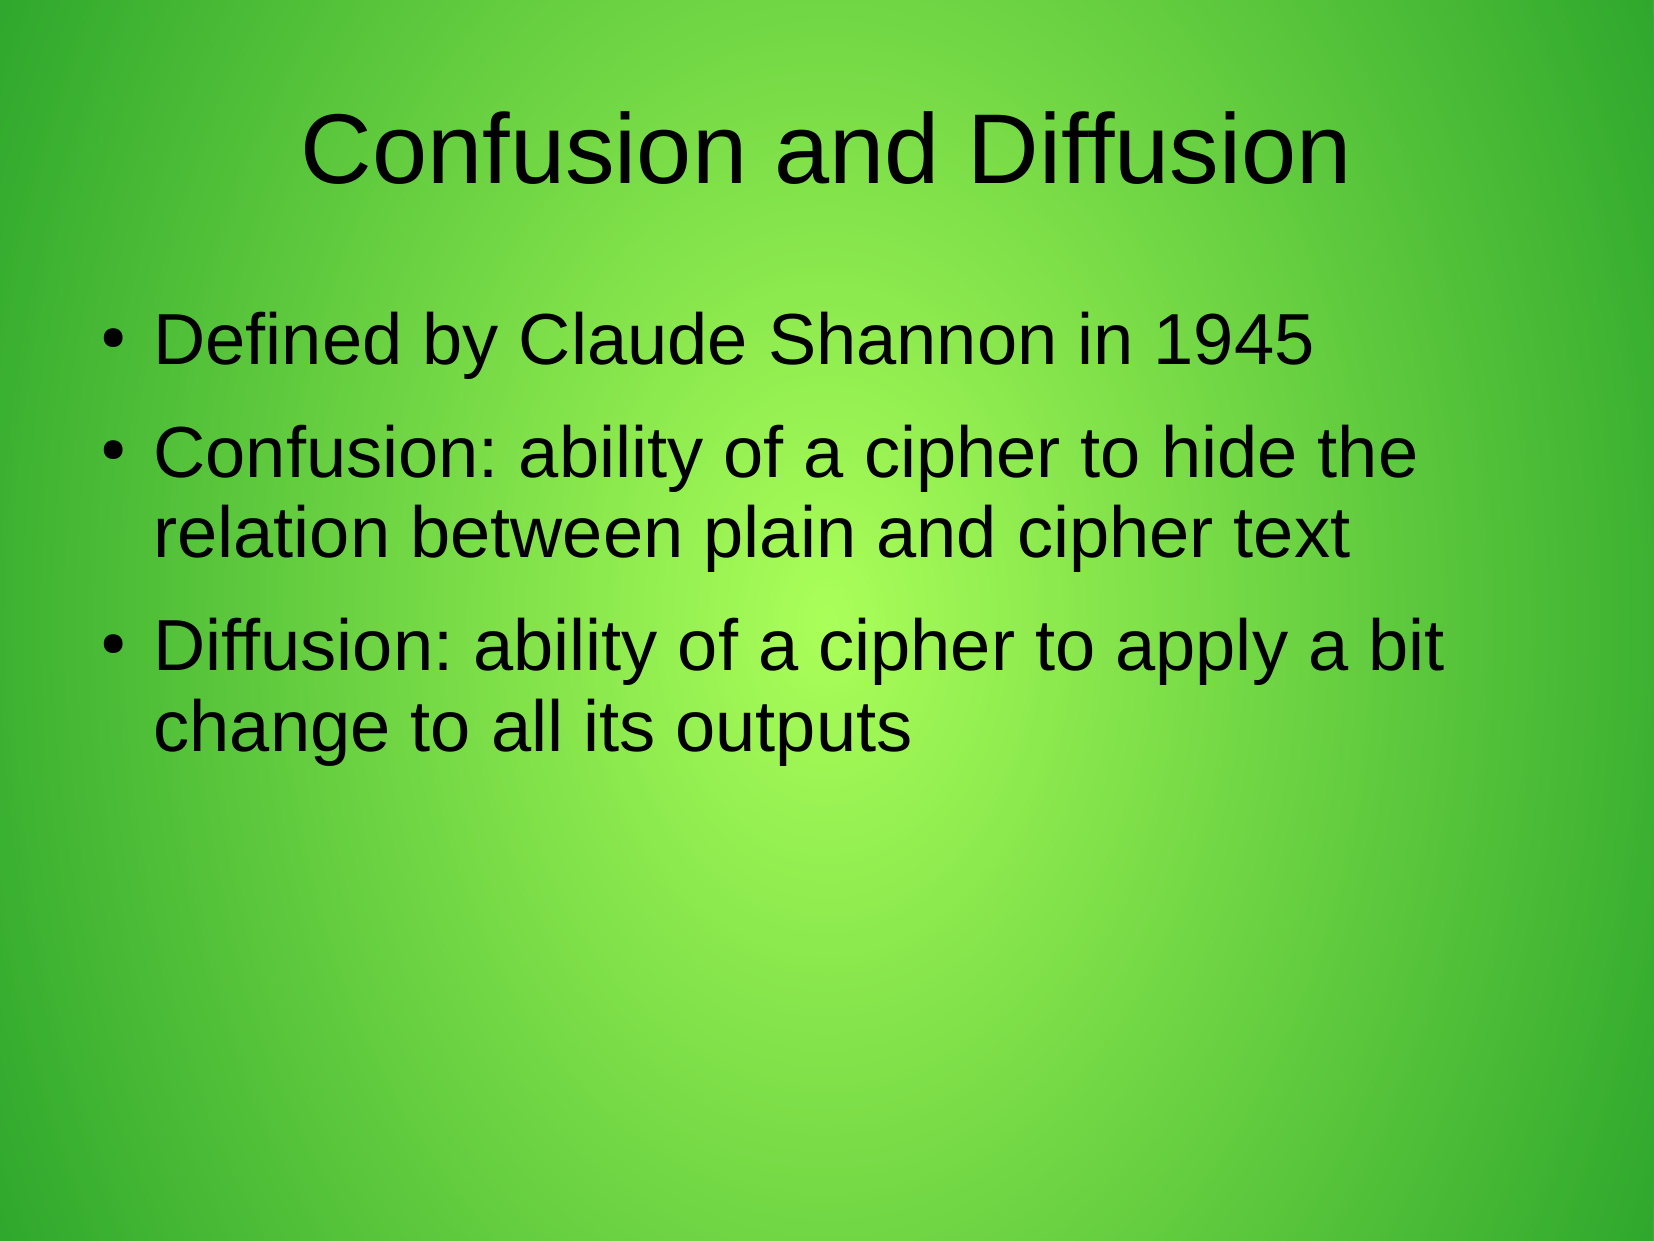

# Confusion and Diffusion
Defined by Claude Shannon in 1945
Confusion: ability of a cipher to hide the relation between plain and cipher text
Diffusion: ability of a cipher to apply a bit change to all its outputs